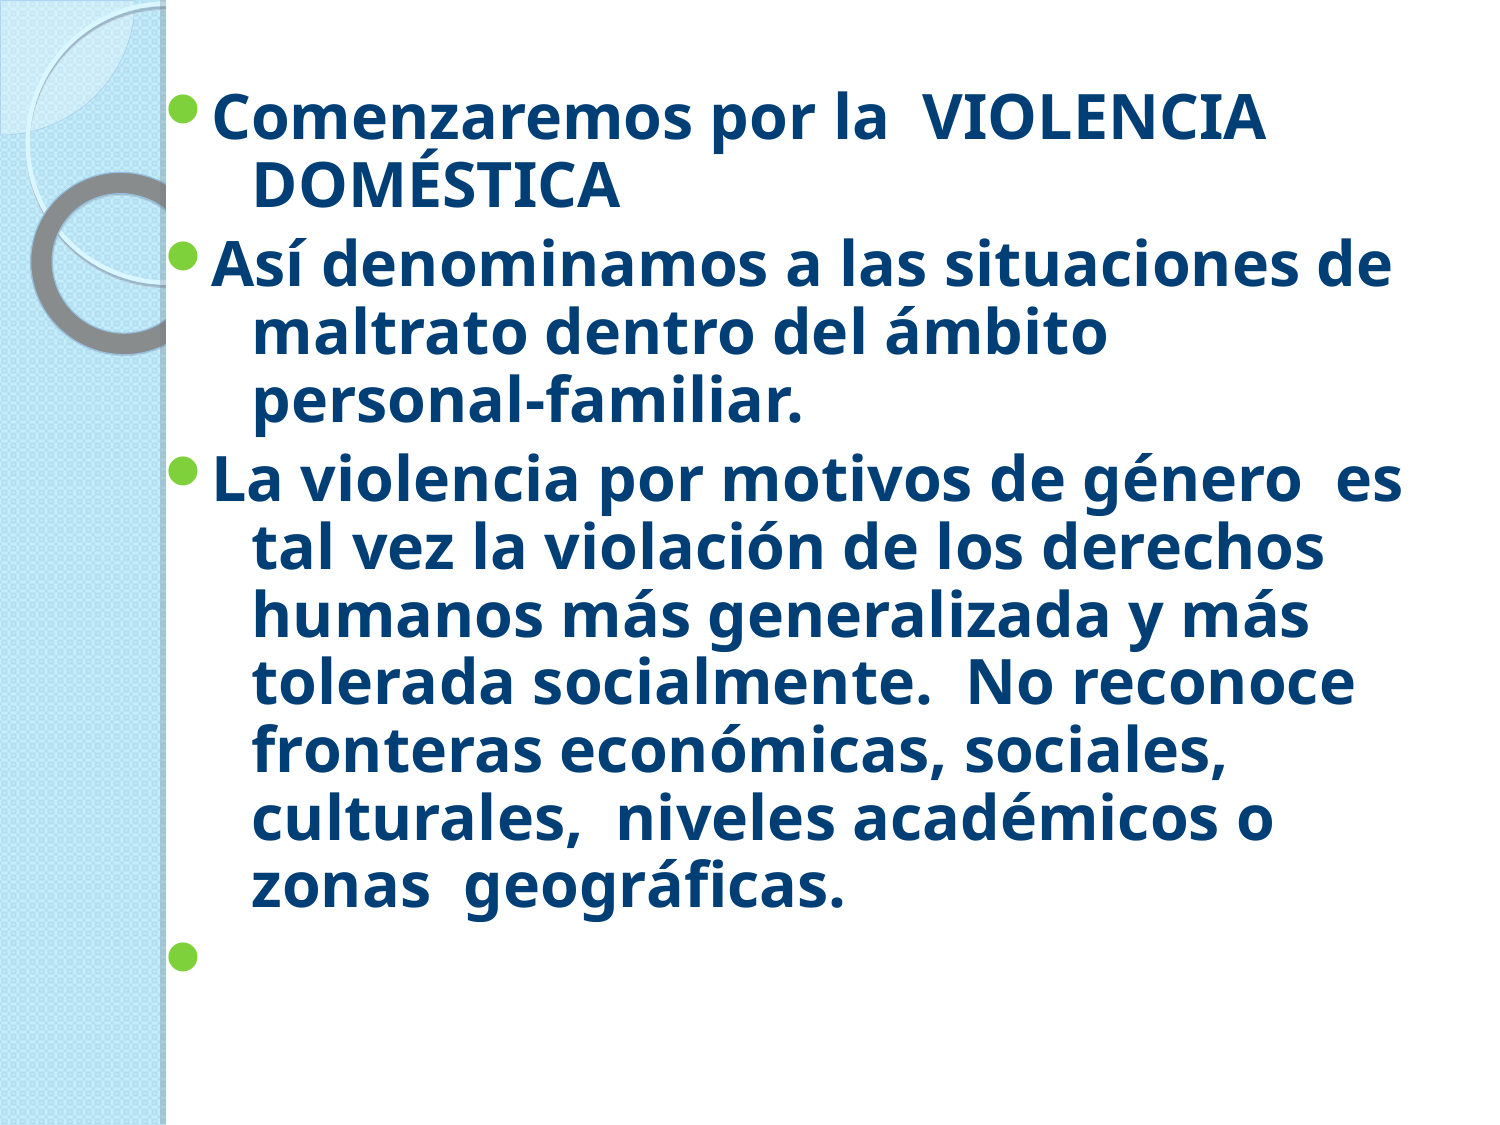

# Comenzaremos por la VIOLENCIA DOMÉSTICA
Así denominamos a las situaciones de maltrato dentro del ámbito personal-familiar.
La violencia por motivos de género es tal vez la violación de los derechos humanos más generalizada y más tolerada socialmente. No reconoce fronteras económicas, sociales, culturales, niveles académicos o zonas geográficas.